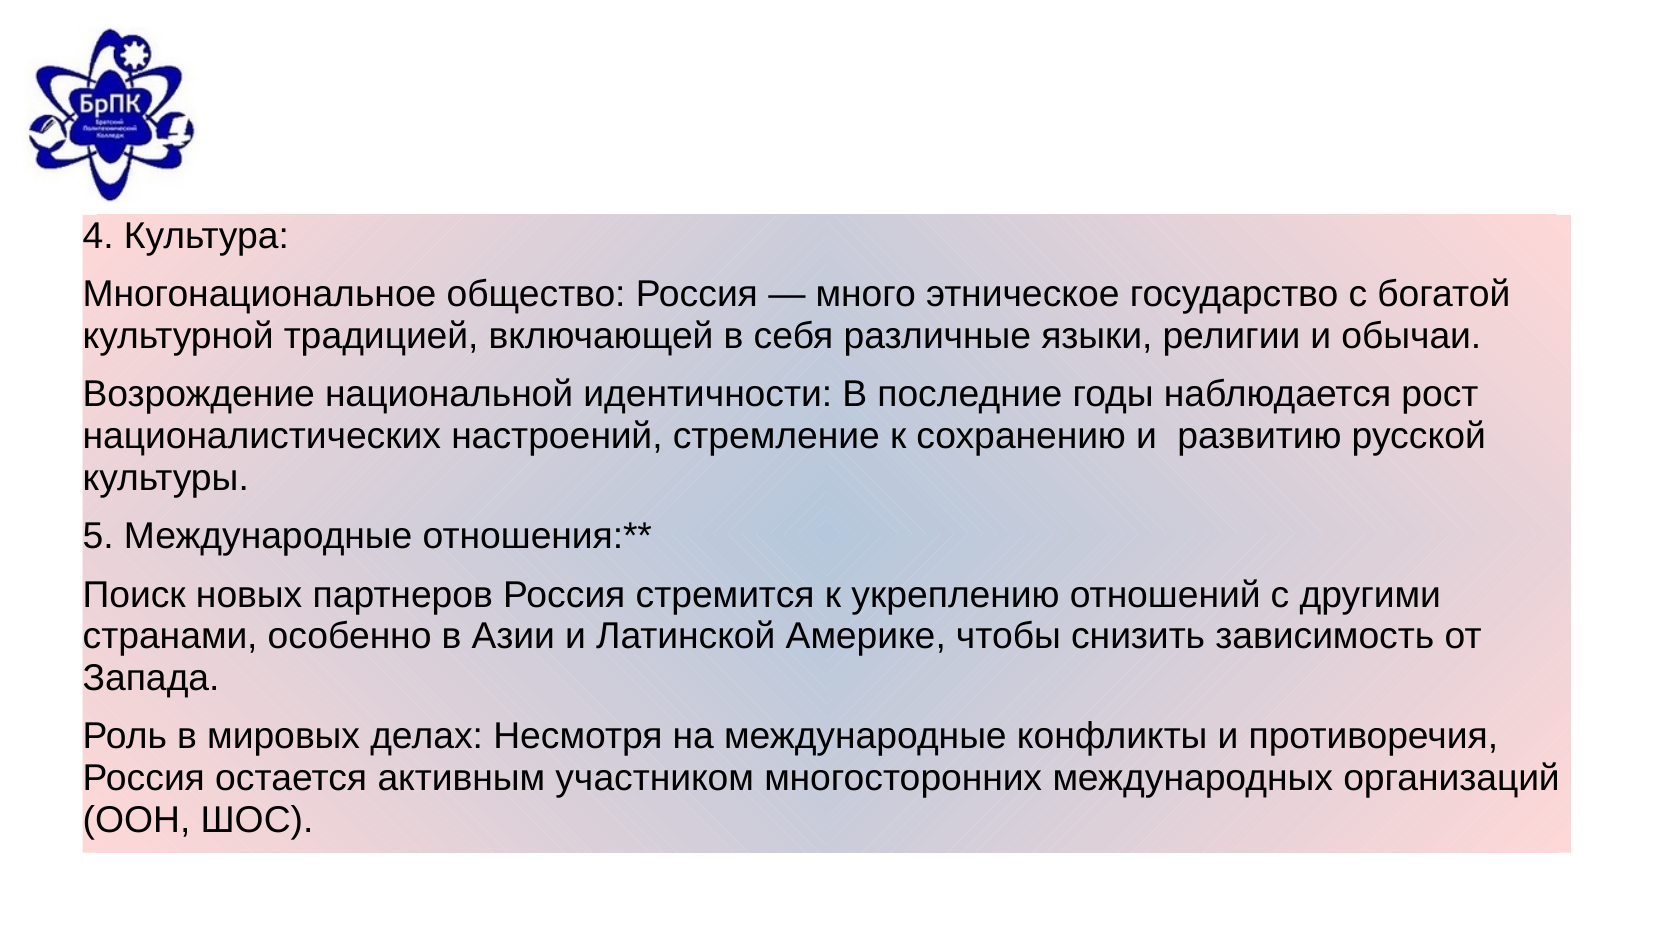

# 4. Культура:
Многонациональное общество: Россия — много этническое государство с богатой культурной традицией, включающей в себя различные языки, религии и обычаи.
Возрождение национальной идентичности: В последние годы наблюдается рост националистических настроений, стремление к сохранению и развитию русской культуры.
5. Международные отношения:**
Поиск новых партнеров Россия стремится к укреплению отношений с другими странами, особенно в Азии и Латинской Америке, чтобы снизить зависимость от Запада.
Роль в мировых делах: Несмотря на международные конфликты и противоречия, Россия остается активным участником многосторонних международных организаций (ООН, ШОС).